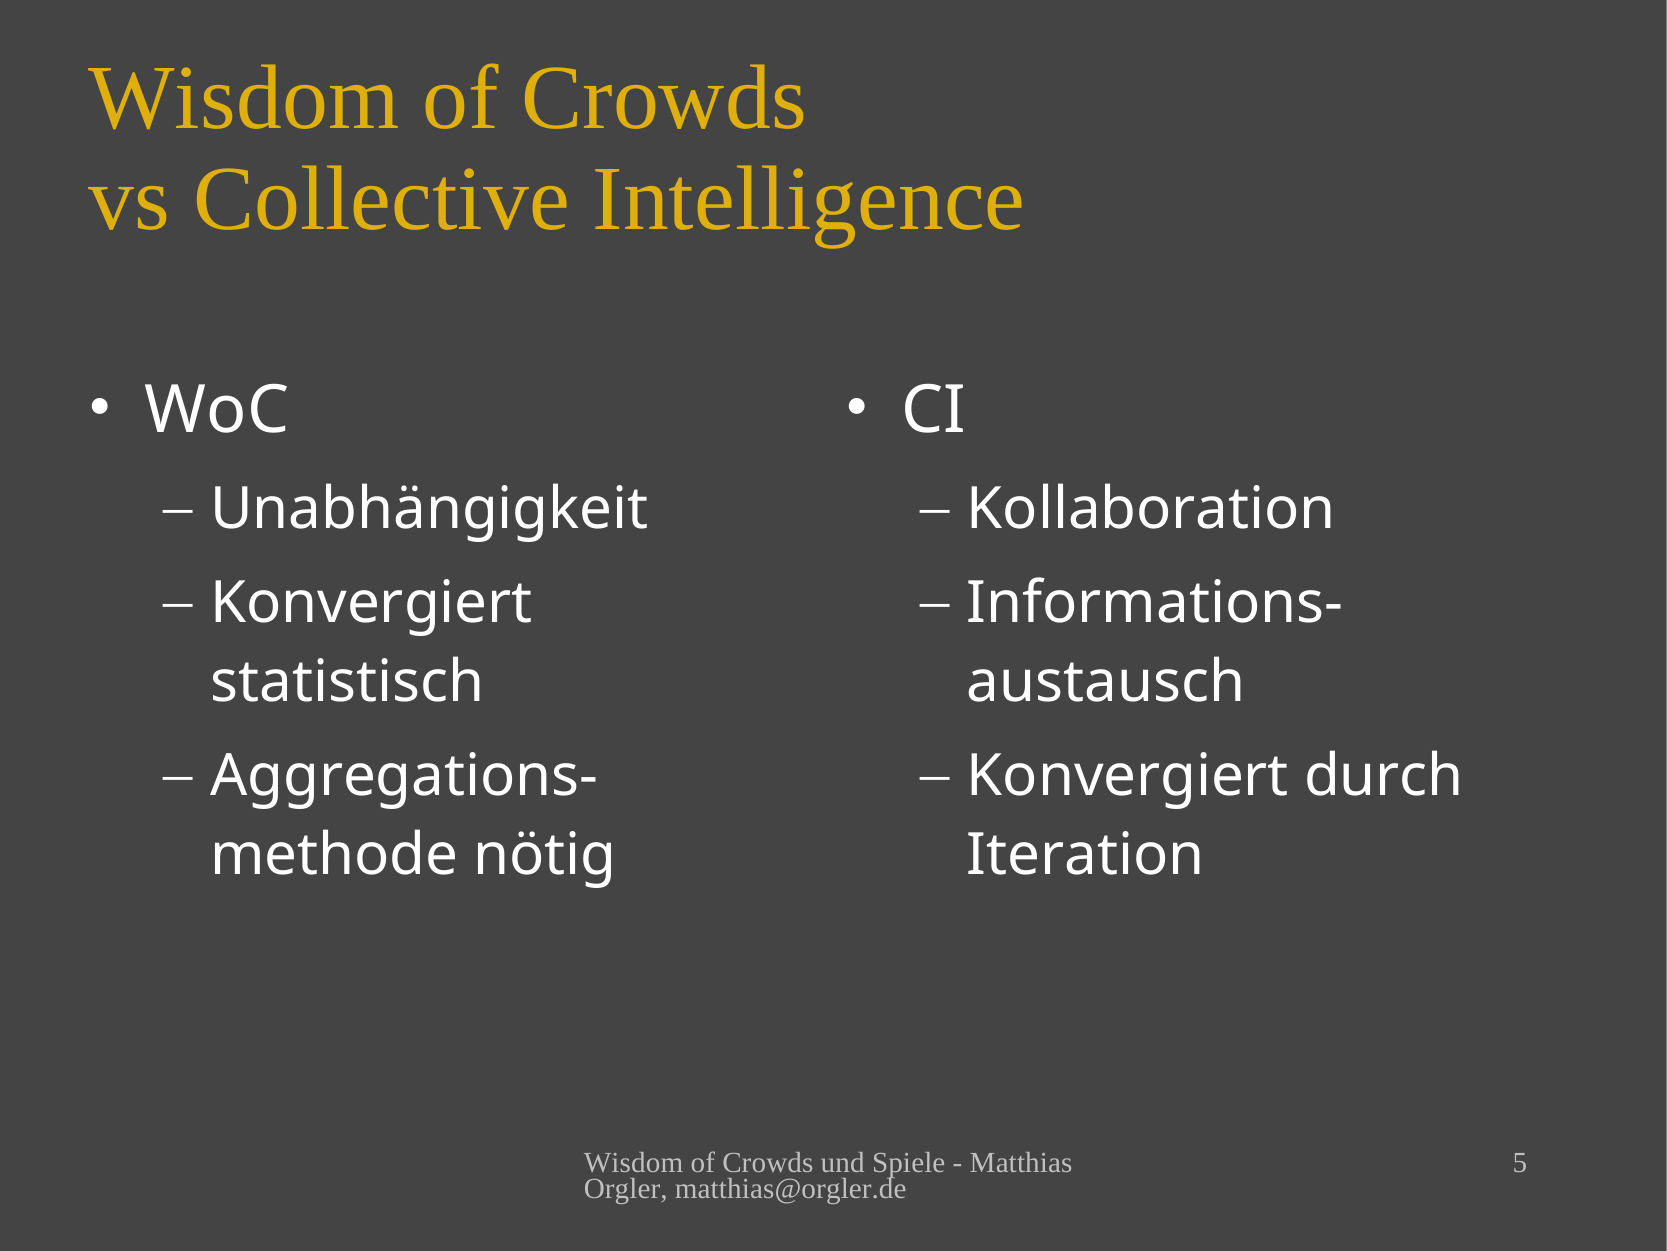

# Wisdom of Crowds vs Collective Intelligence
WoC
Unabhängigkeit
Konvergiert statistisch
Aggregations-methode nötig
CI
Kollaboration
Informations-austausch
Konvergiert durch Iteration
Wisdom of Crowds und Spiele - Matthias Orgler, matthias@orgler.de
5